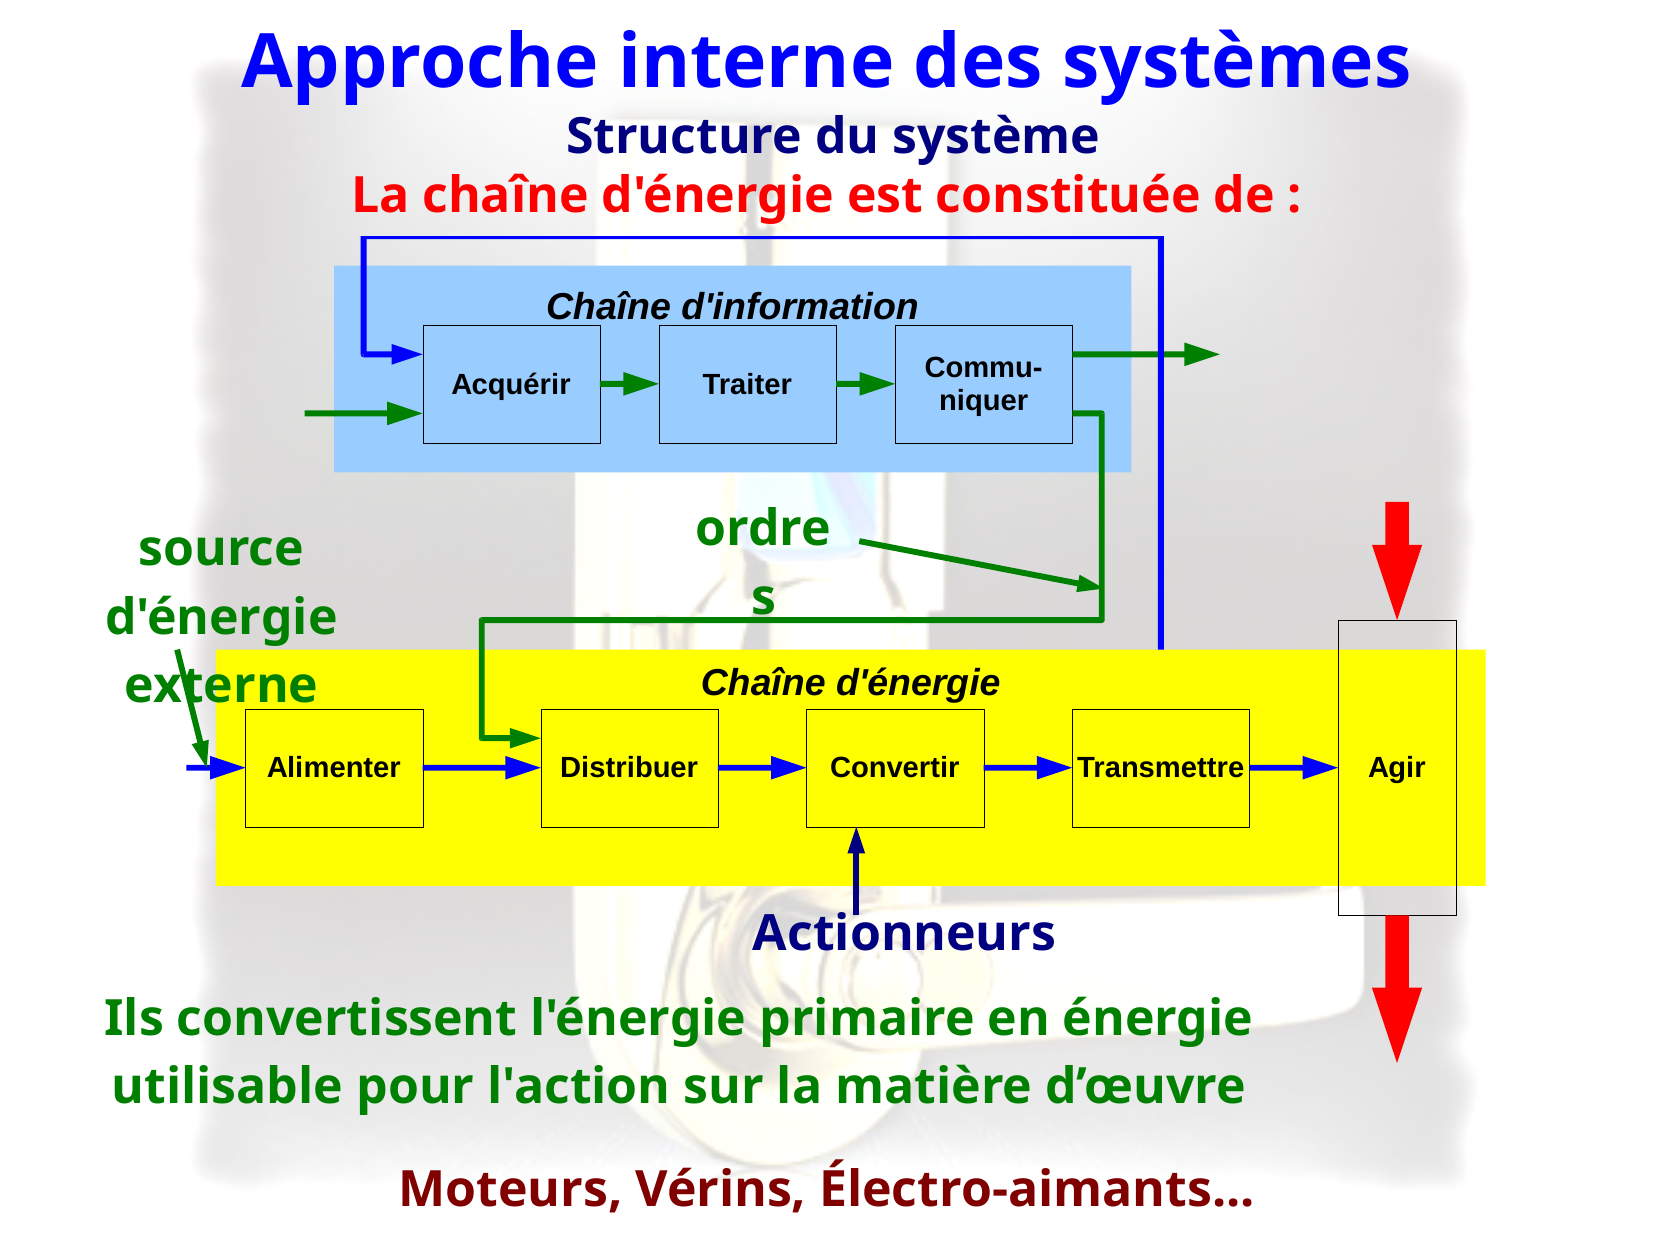

Structure du système
La chaîne d'énergie est constituée de :
ordres
source d'énergie externe
Actionneurs
Ils convertissent l'énergie primaire en énergie utilisable pour l'action sur la matière d’œuvre
Moteurs, Vérins, Électro-aimants...